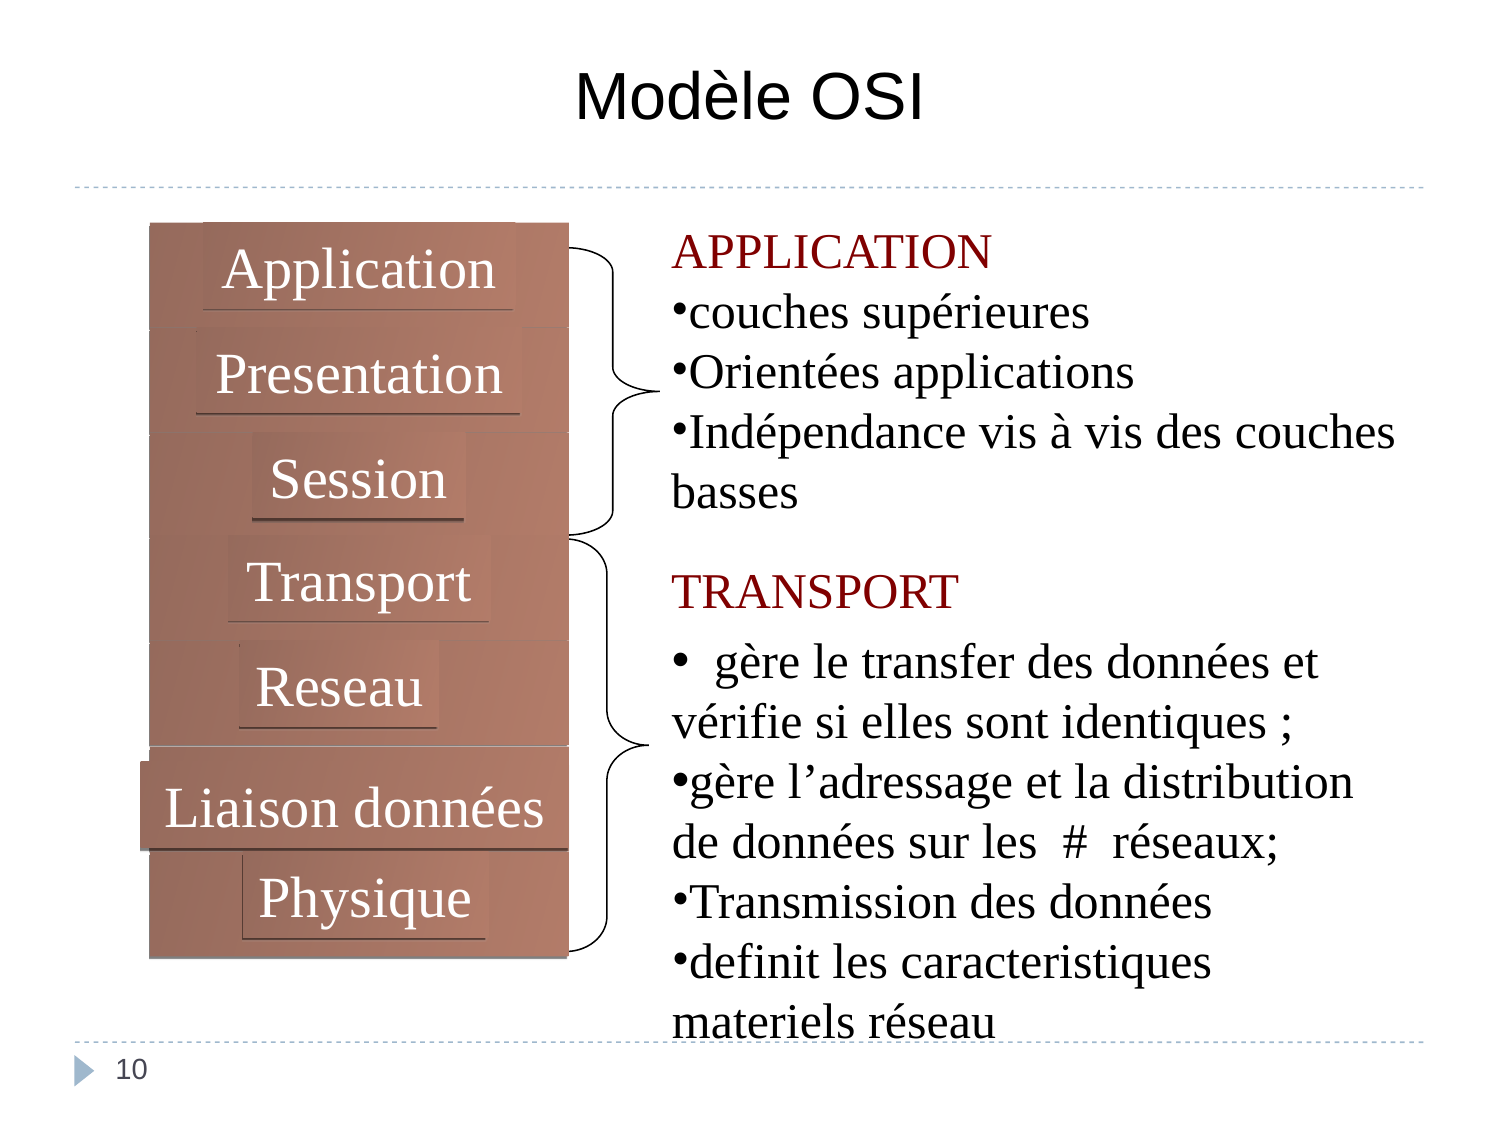

Modèle OSI
APPLICATION
couches supérieures
Orientées applications
Indépendance vis à vis des couches basses
Application
Presentation
Session
Transport
Reseau
Liaison données
Physique
7
6
5
4
3
2
1
TRANSPORT
 gère le transfer des données et vérifie si elles sont identiques ;
gère l’adressage et la distribution de données sur les # réseaux;
Transmission des données
definit les caracteristiques materiels réseau
8